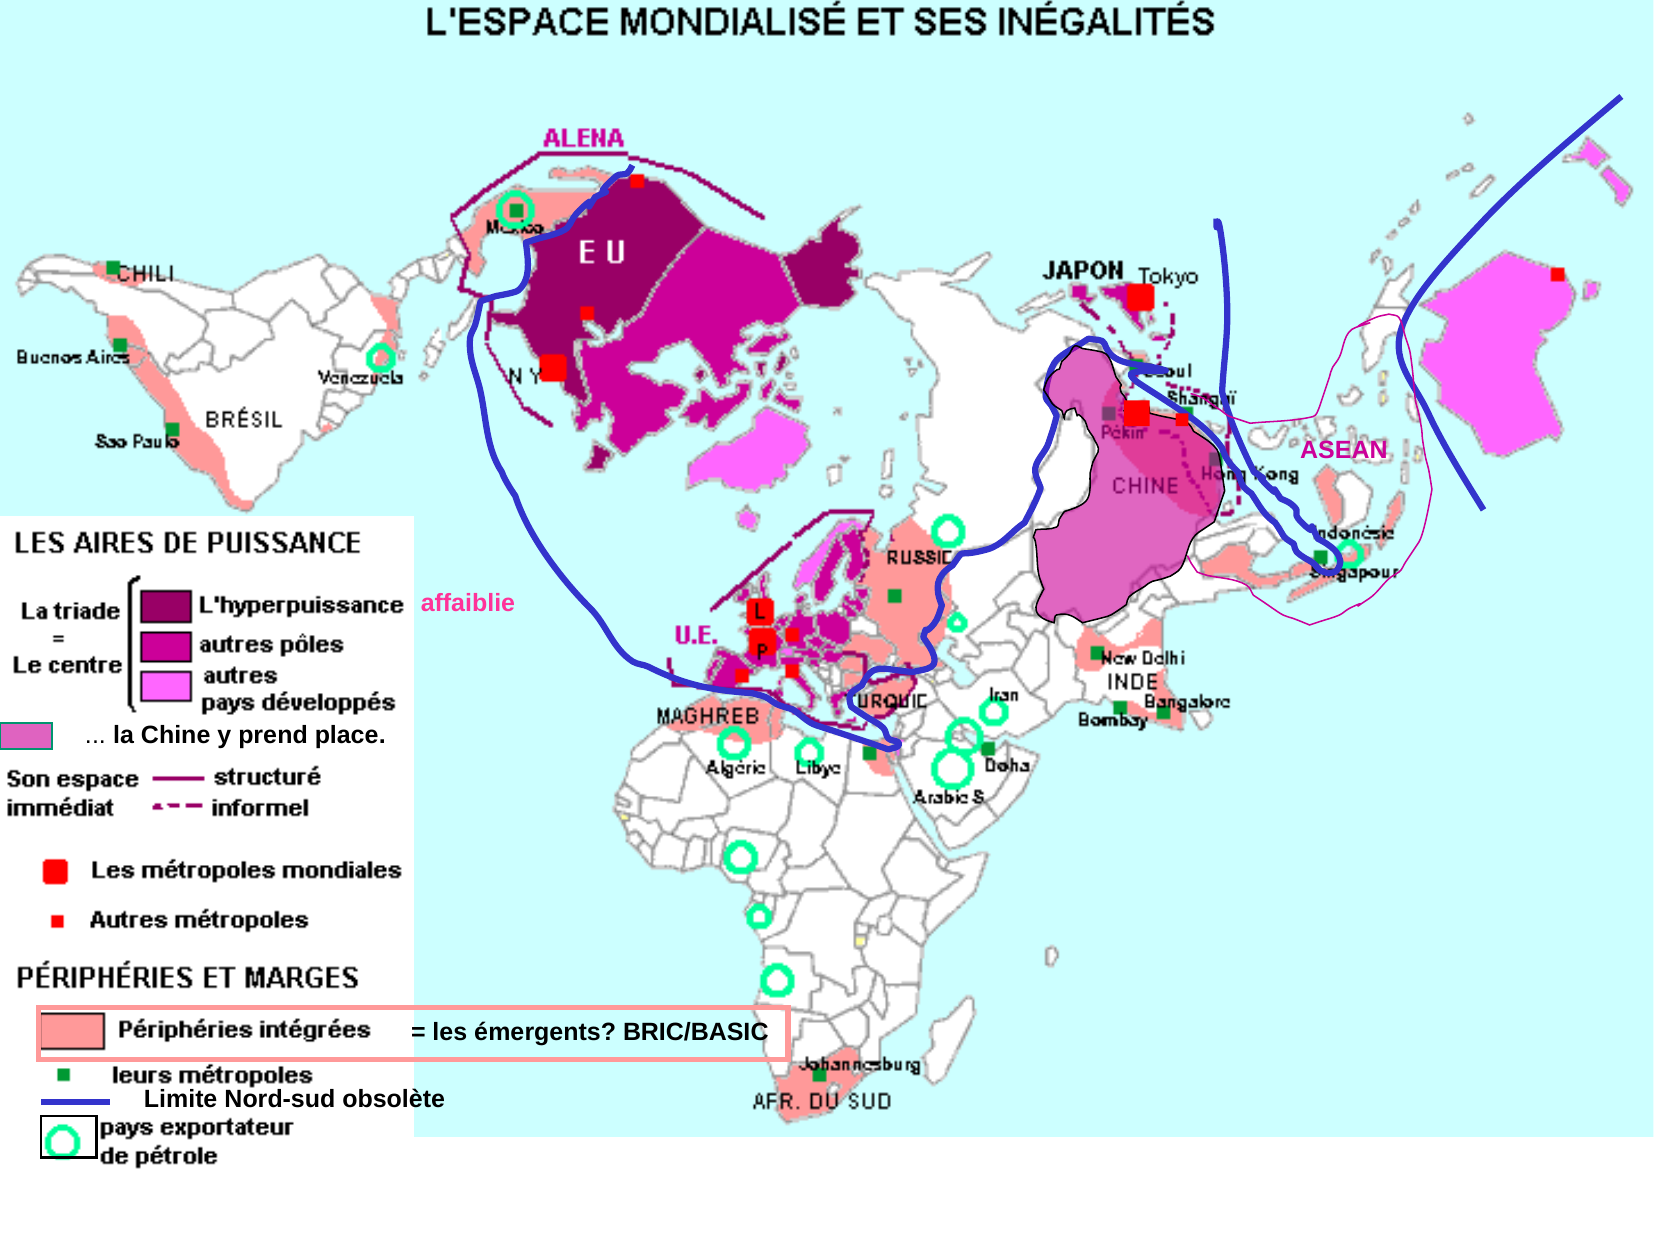

ASEAN
affaiblie
... la Chine y prend place.
= les émergents? BRIC/BASIC
Limite Nord-sud obsolète